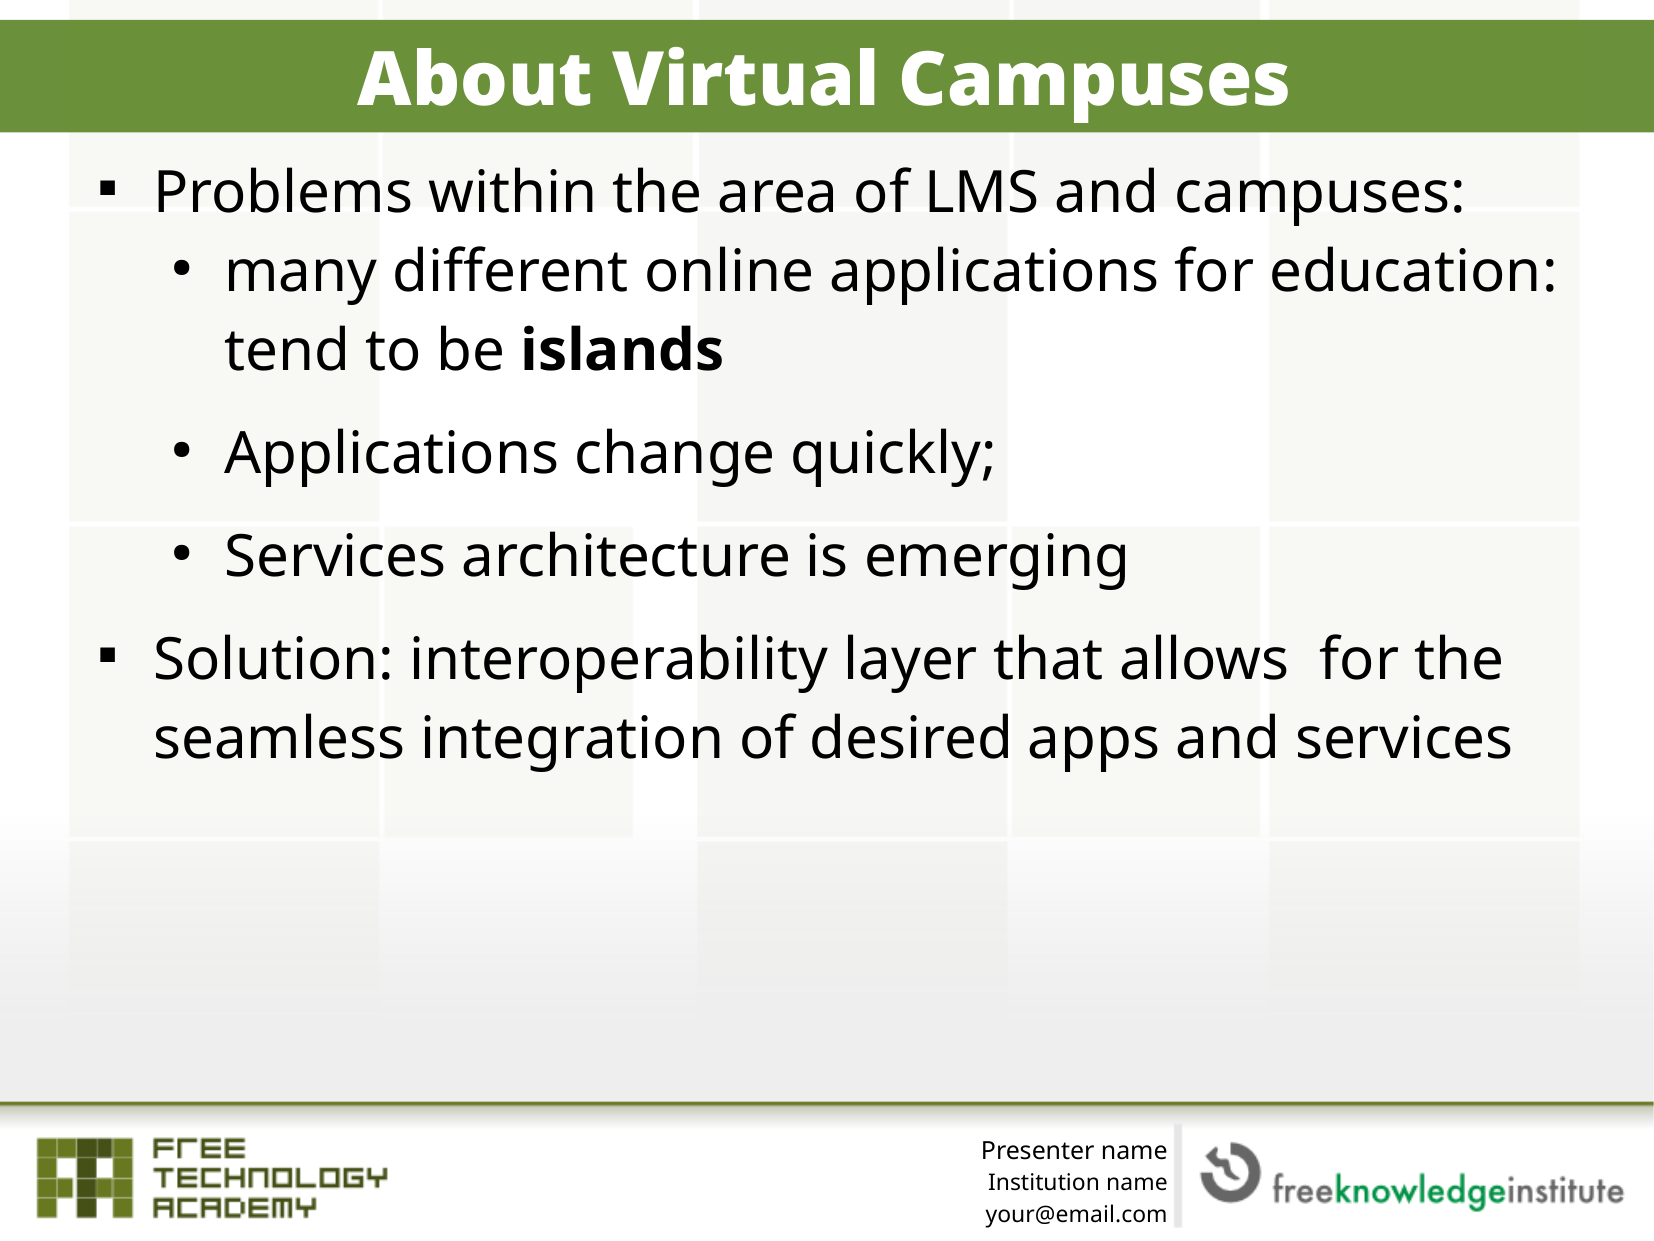

# About Virtual Campuses
Problems within the area of LMS and campuses:
many different online applications for education: tend to be islands
Applications change quickly;
Services architecture is emerging
Solution: interoperability layer that allows for the seamless integration of desired apps and services